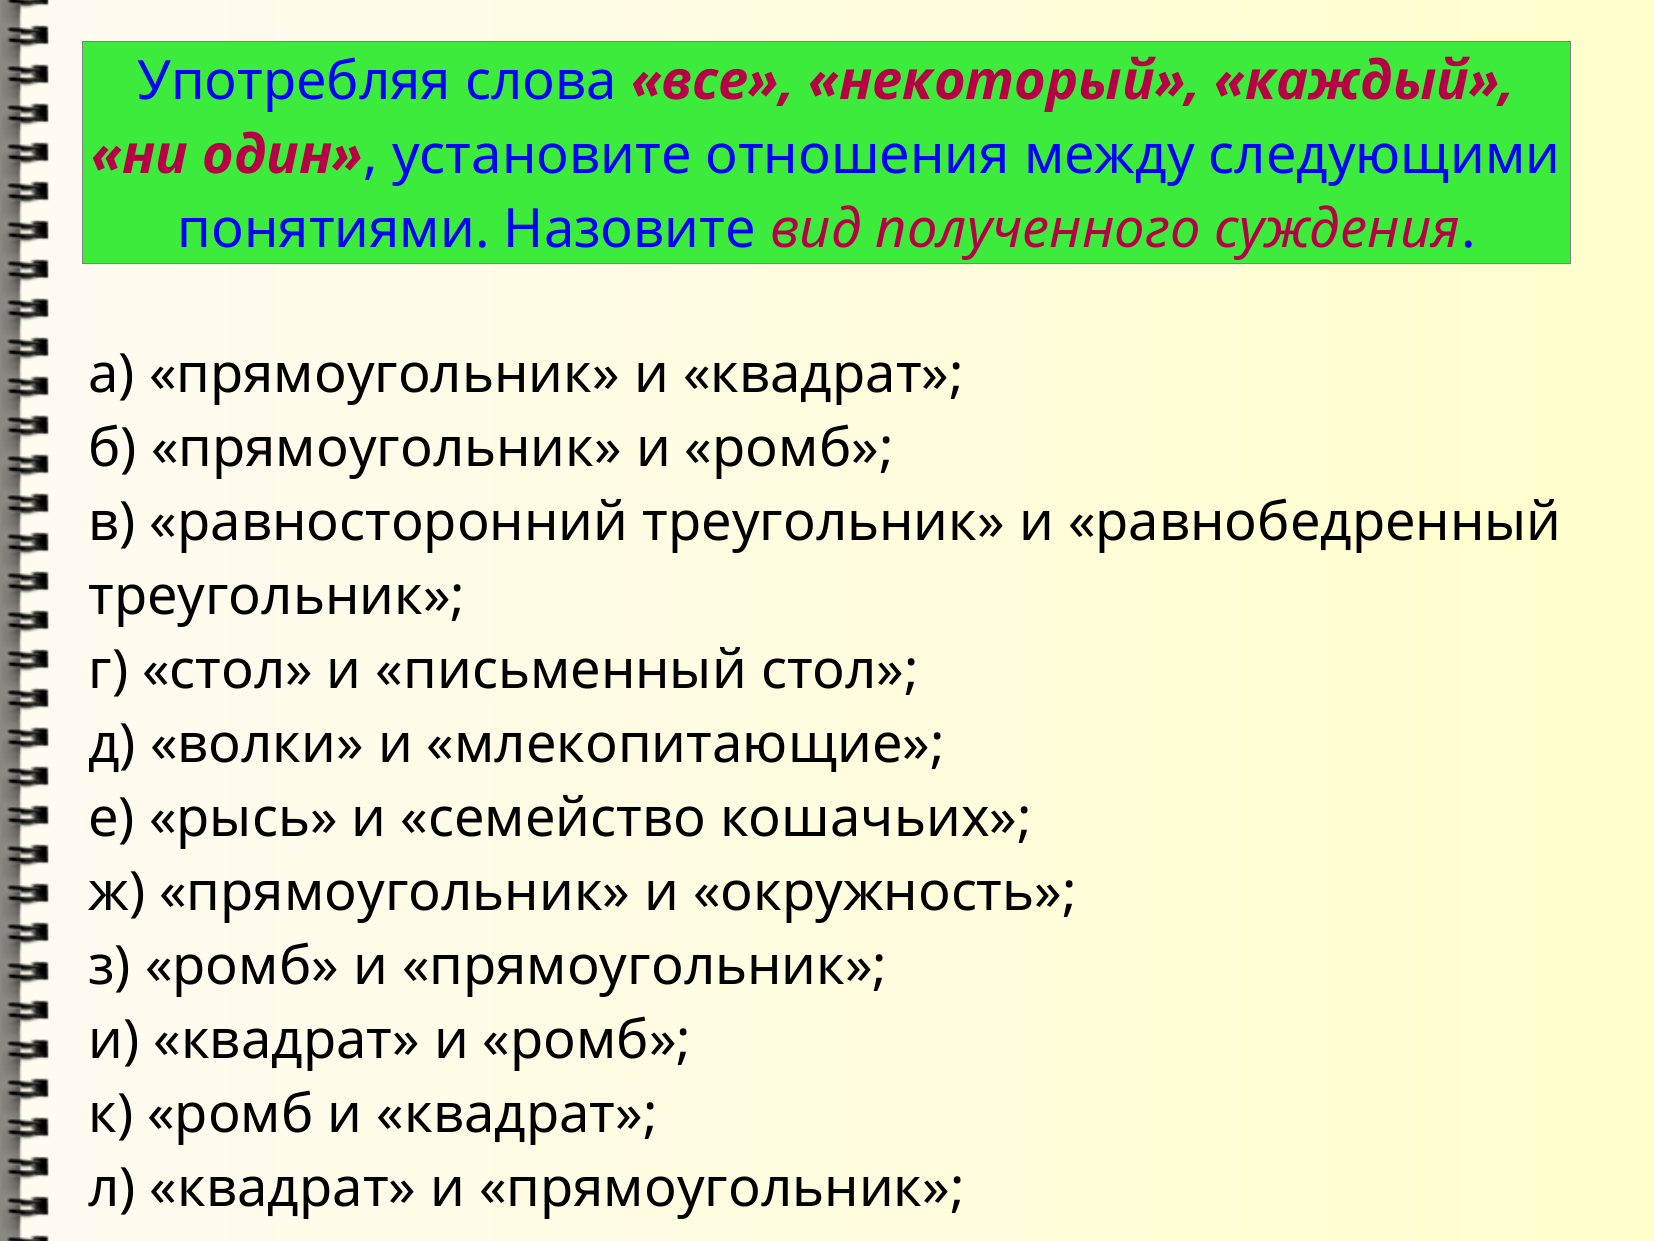

# Употребляя слова «все», «некоторый», «каждый», «ни один», установите отношения между следующими понятиями. Назовите вид полученного суждения.
а) «прямоугольник» и «квадрат»;
б) «прямоугольник» и «ромб»;
в) «равносторонний треугольник» и «равнобедренный треугольник»;
г) «стол» и «письменный стол»;
д) «волки» и «млекопитающие»;
е) «рысь» и «семейство кошачьих»;
ж) «прямоугольник» и «окружность»;
з) «ромб» и «прямоугольник»;
и) «квадрат» и «ромб»;
к) «ромб и «квадрат»;
л) «квадрат» и «прямоугольник»;